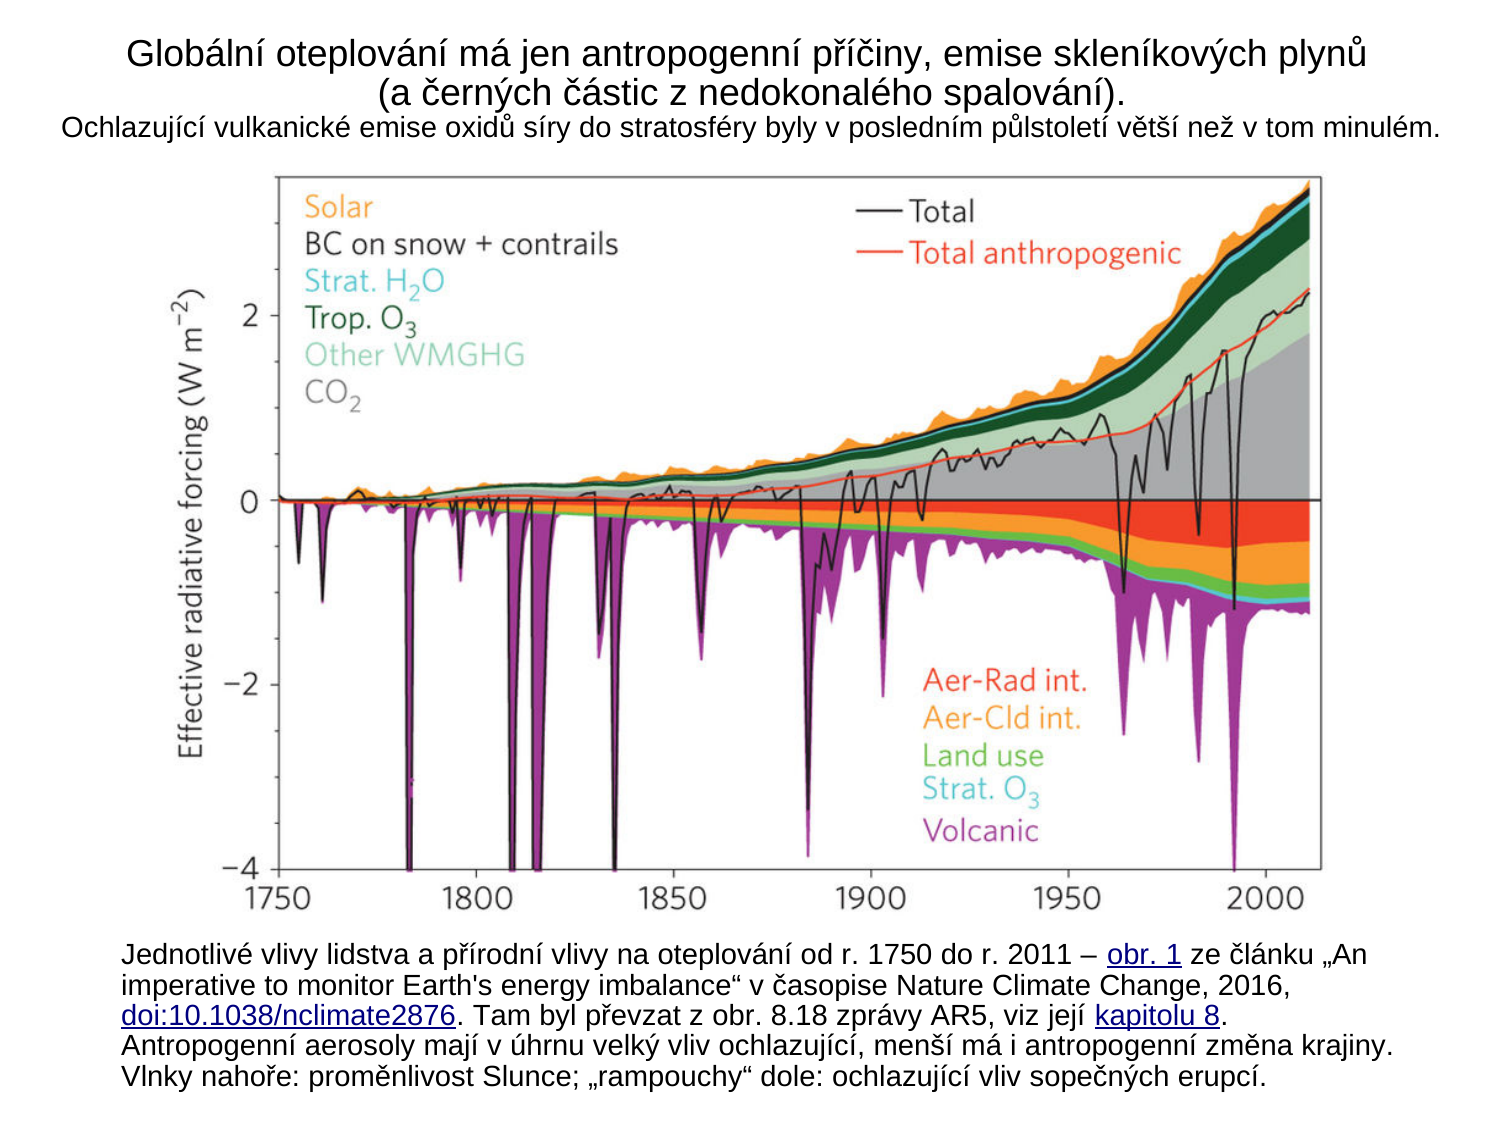

# Globální oteplování má jen antropogenní příčiny, emise skleníkových plynů (a černých částic z nedokonalého spalování). Ochlazující vulkanické emise oxidů síry do stratosféry byly v posledním půlstoletí větší než v tom minulém.
Jednotlivé vlivy lidstva a přírodní vlivy na oteplování od r. 1750 do r. 2011 – obr. 1 ze článku „An imperative to monitor Earth's energy imbalance“ v časopise Nature Climate Change, 2016, doi:10.1038/nclimate2876. Tam byl převzat z obr. 8.18 zprávy AR5, viz její kapitolu 8. Antropogenní aerosoly mají v úhrnu velký vliv ochlazující, menší má i antropogenní změna krajiny. Vlnky nahoře: proměnlivost Slunce; „rampouchy“ dole: ochlazující vliv sopečných erupcí.